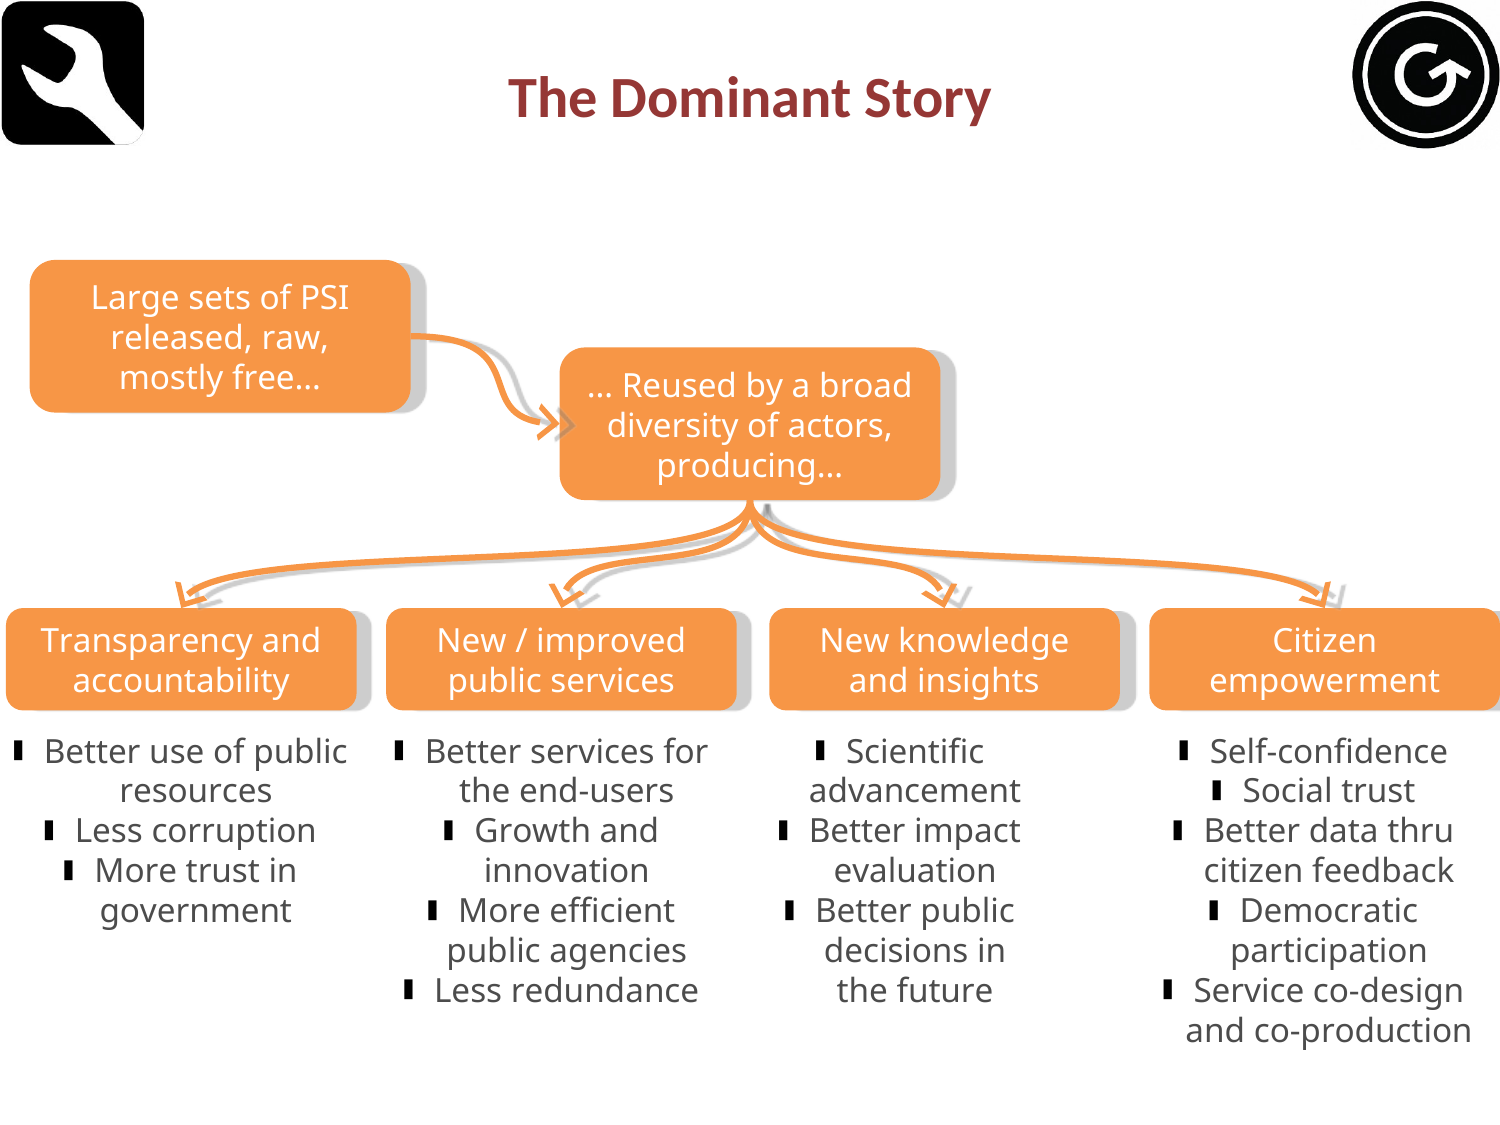

# The Dominant Story
Large sets of PSI released, raw,
mostly free…
… Reused by a broad diversity of actors, producing…
Transparency and accountability
New / improved public services
New knowledge
and insights
Citizen empowerment
Better use of public
resources
Less corruption
More trust in
government
Better services for
the end-users
Growth and
innovation
More efficient
public agencies
Less redundance
Scientific
advancement
Better impact
evaluation
Better public
decisions in
the future
Self-confidence
Social trust
Better data thru
citizen feedback
Democratic
participation
Service co-design
and co-production